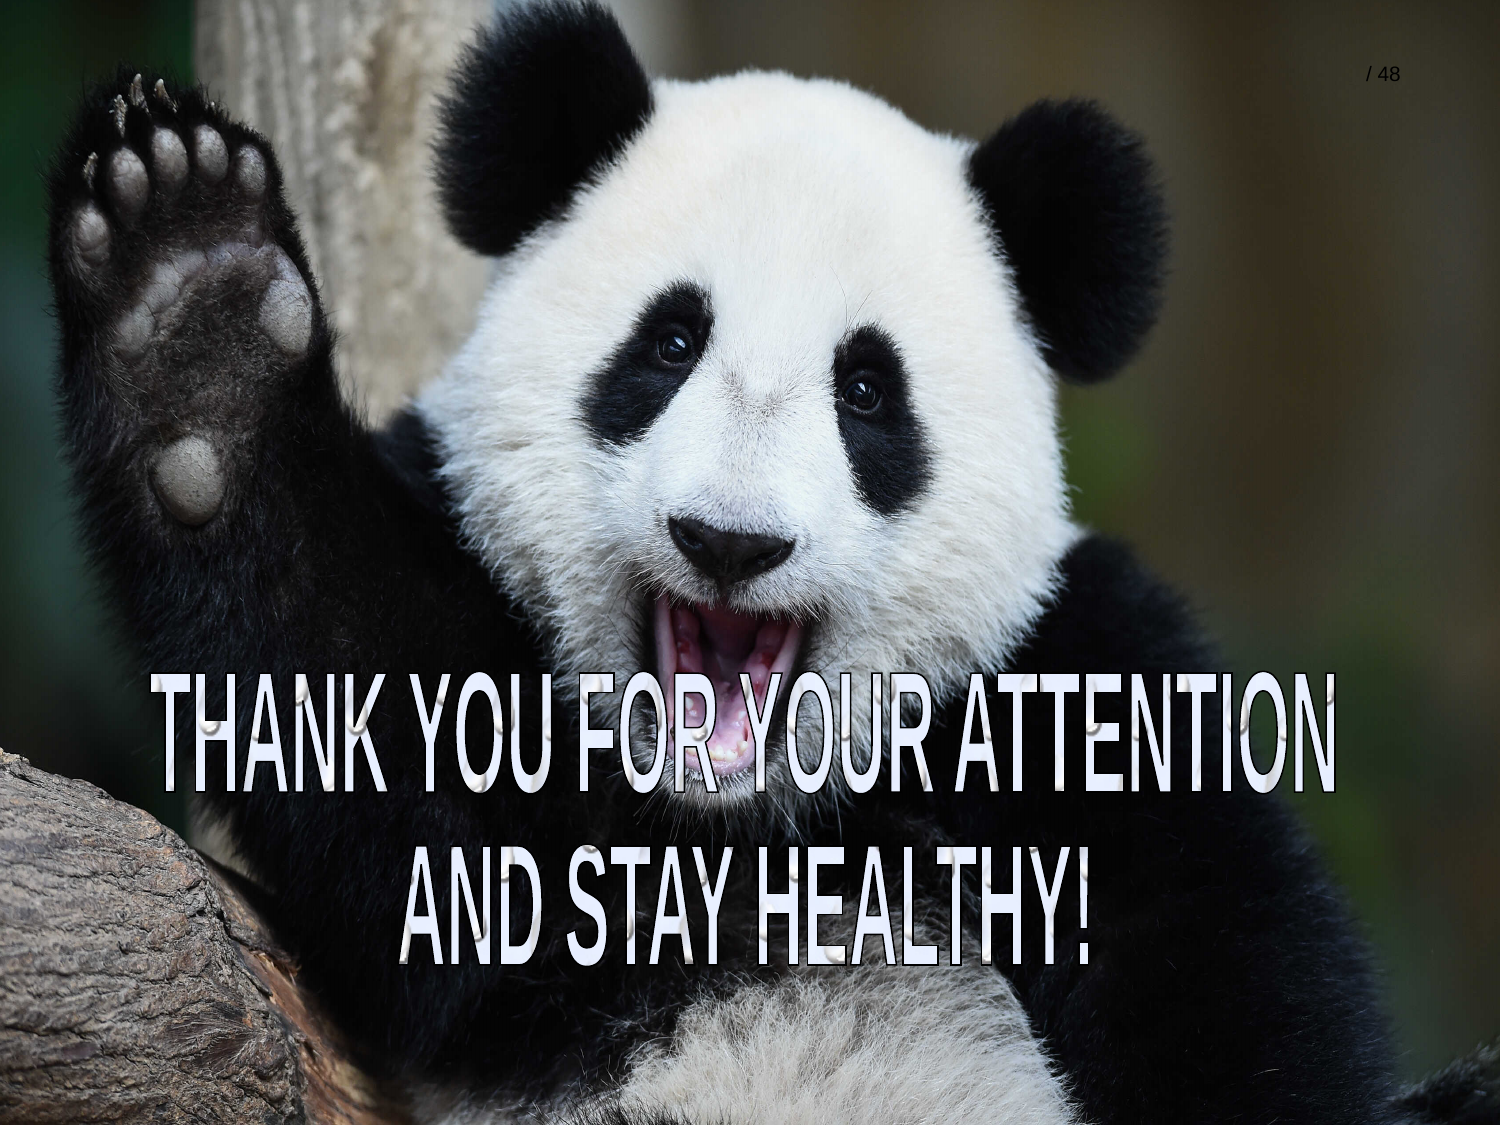

THANK YOU FOR YOUR ATTENTION
AND STAY HEALTHY!